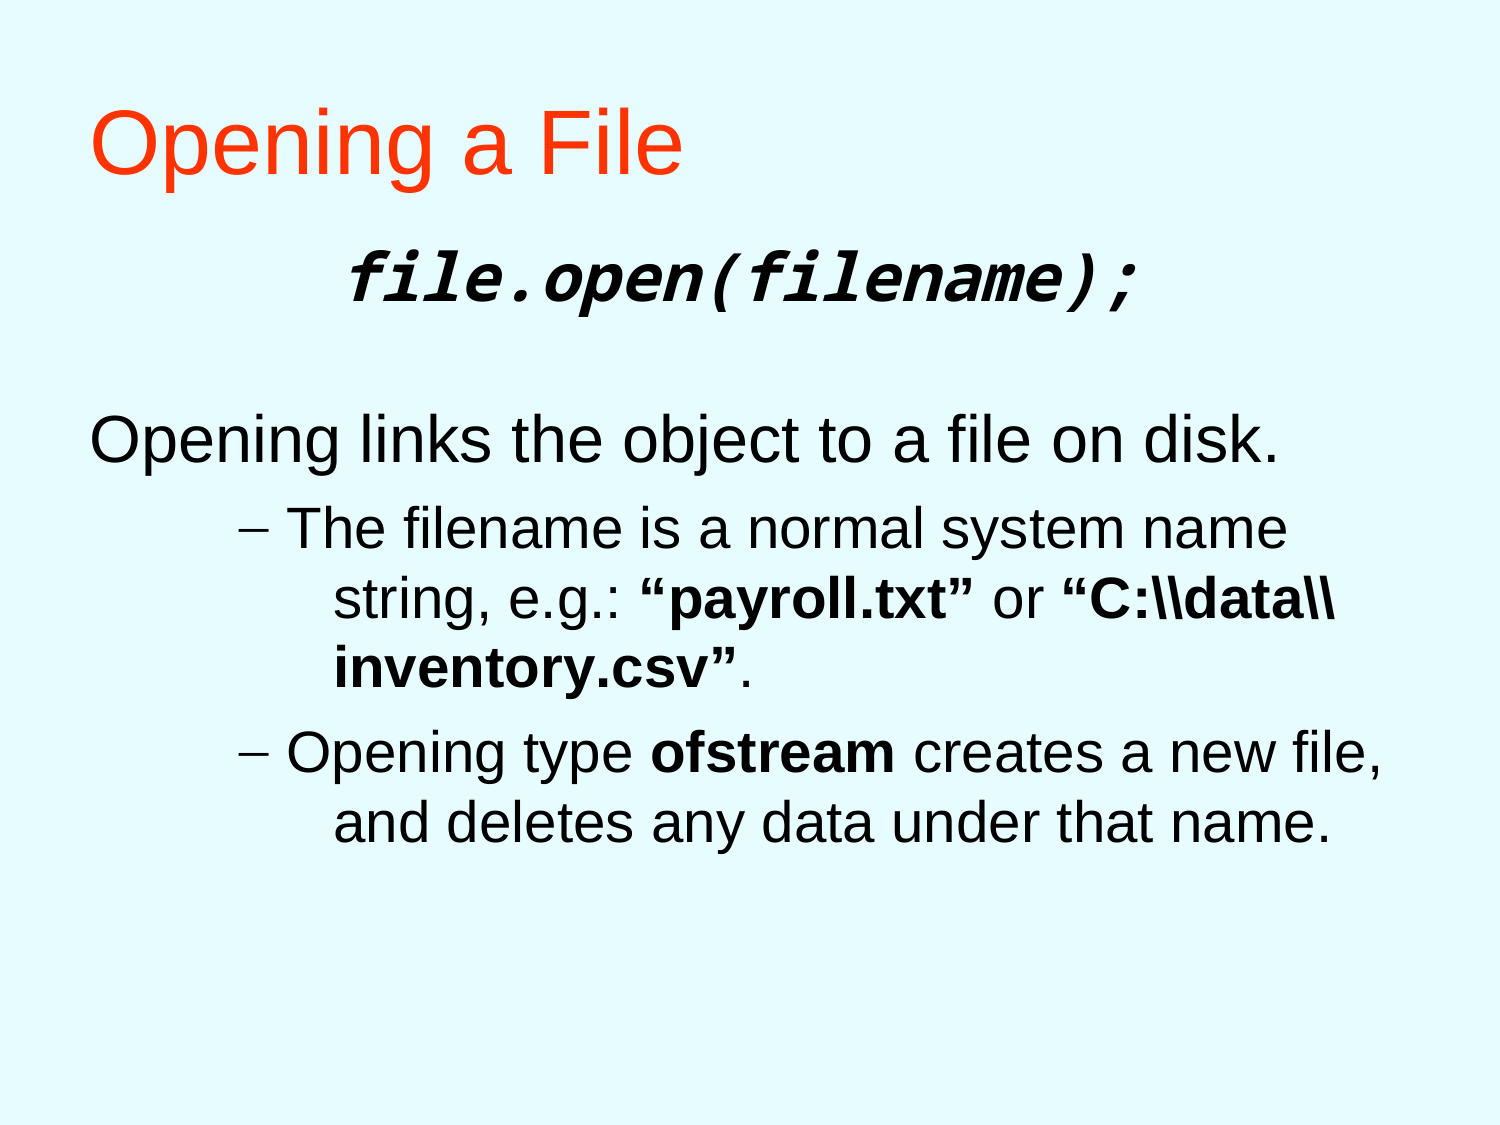

# Opening a File
file.open(filename);
Opening links the object to a file on disk.
The filename is a normal system name string, e.g.: “payroll.txt” or “C:\\data\\inventory.csv”.
Opening type ofstream creates a new file, and deletes any data under that name.